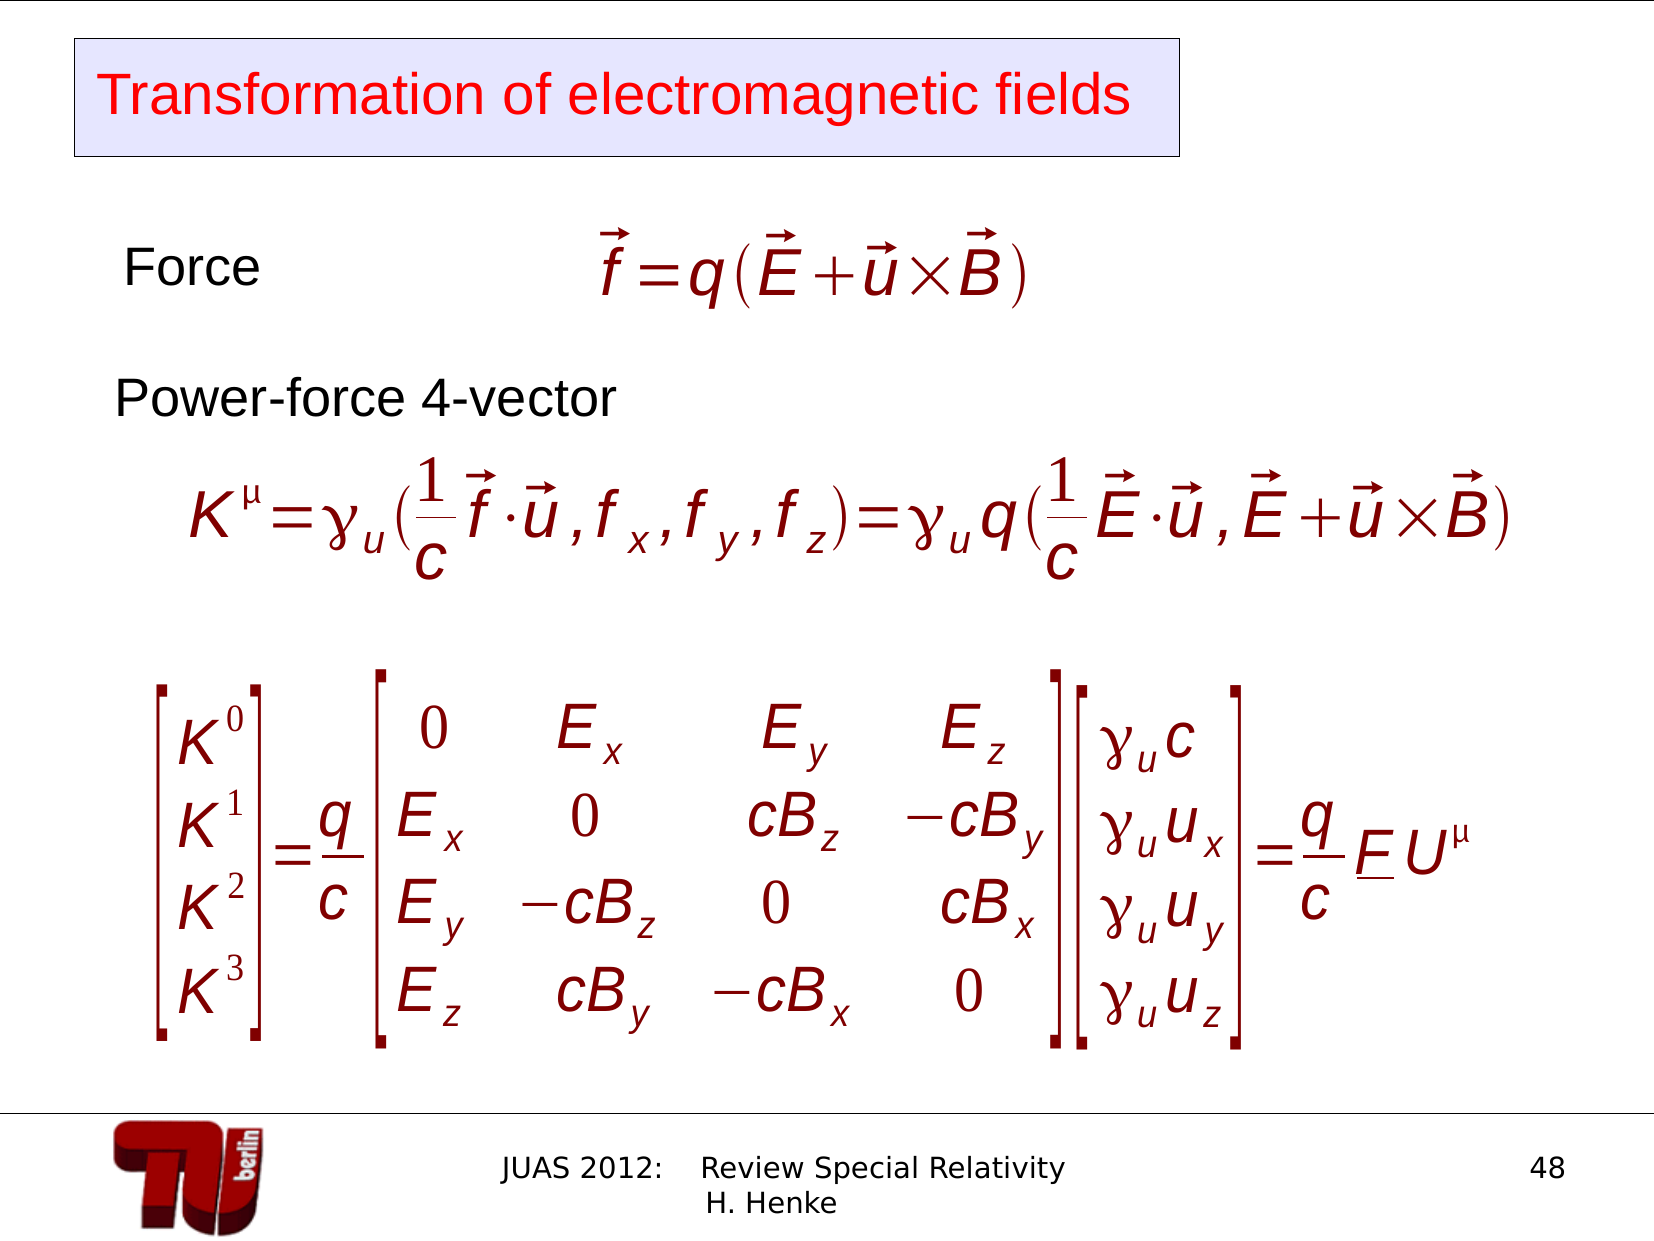

Transformation of electromagnetic fields
Force
Power-force 4-vector
48